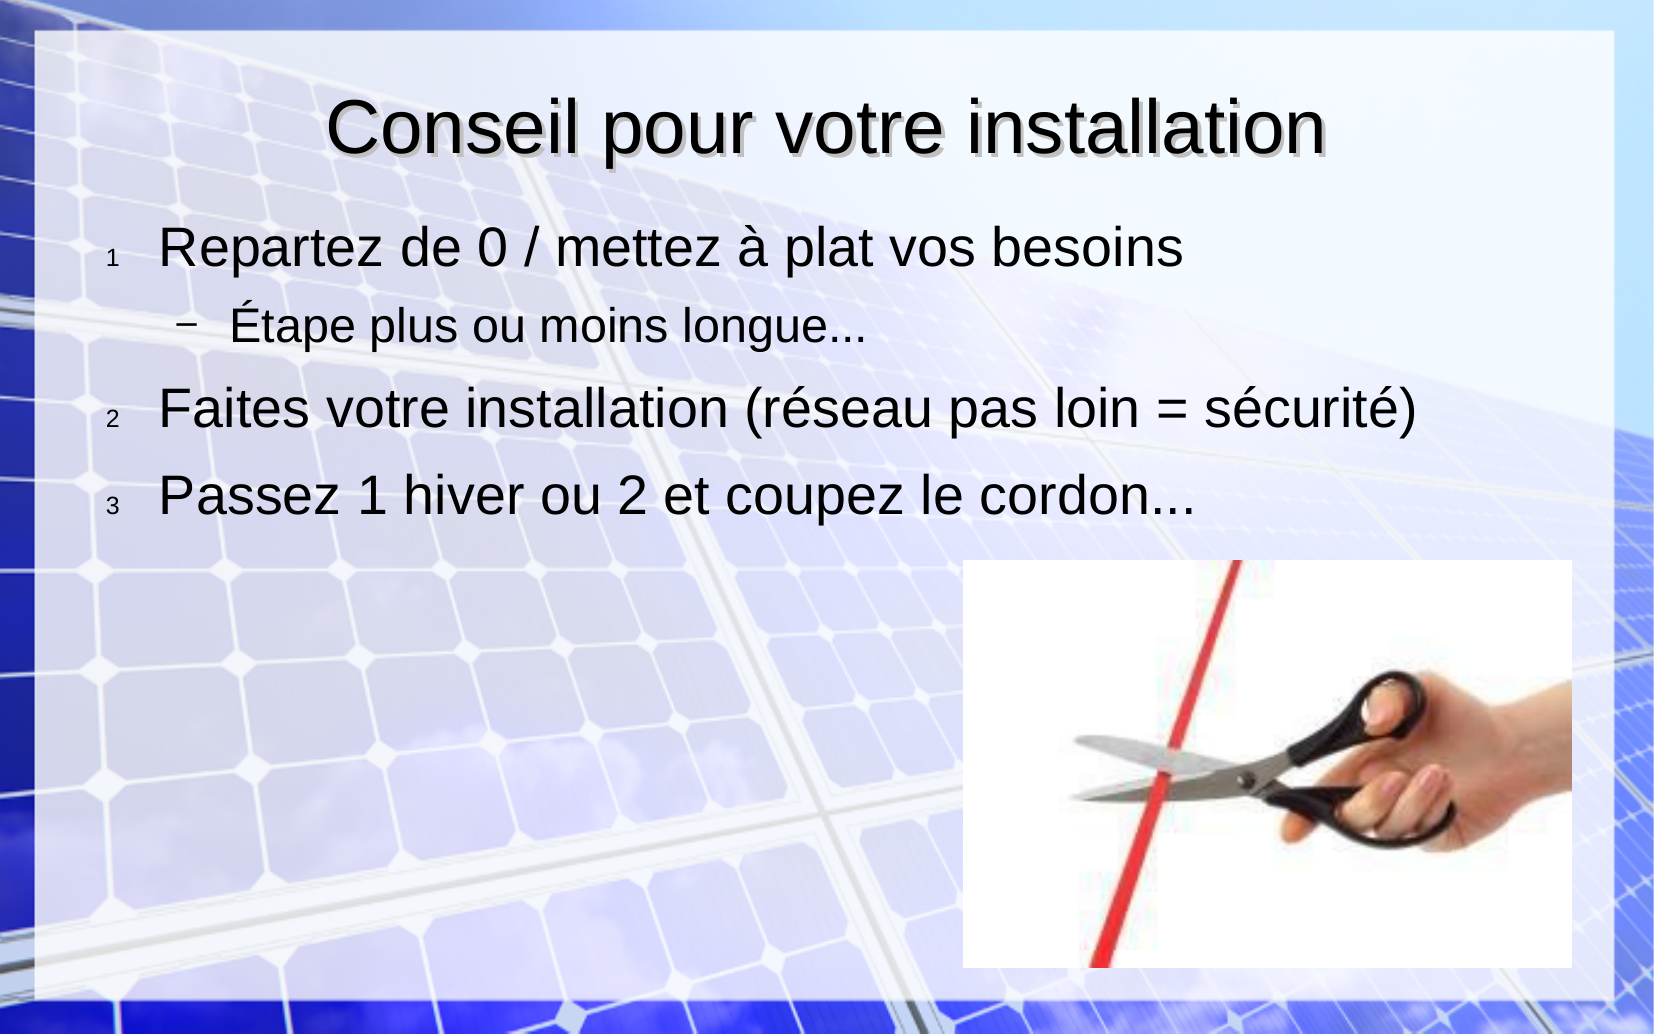

# Conseil pour votre installation
Repartez de 0 / mettez à plat vos besoins
Étape plus ou moins longue...
Faites votre installation (réseau pas loin = sécurité)
Passez 1 hiver ou 2 et coupez le cordon...